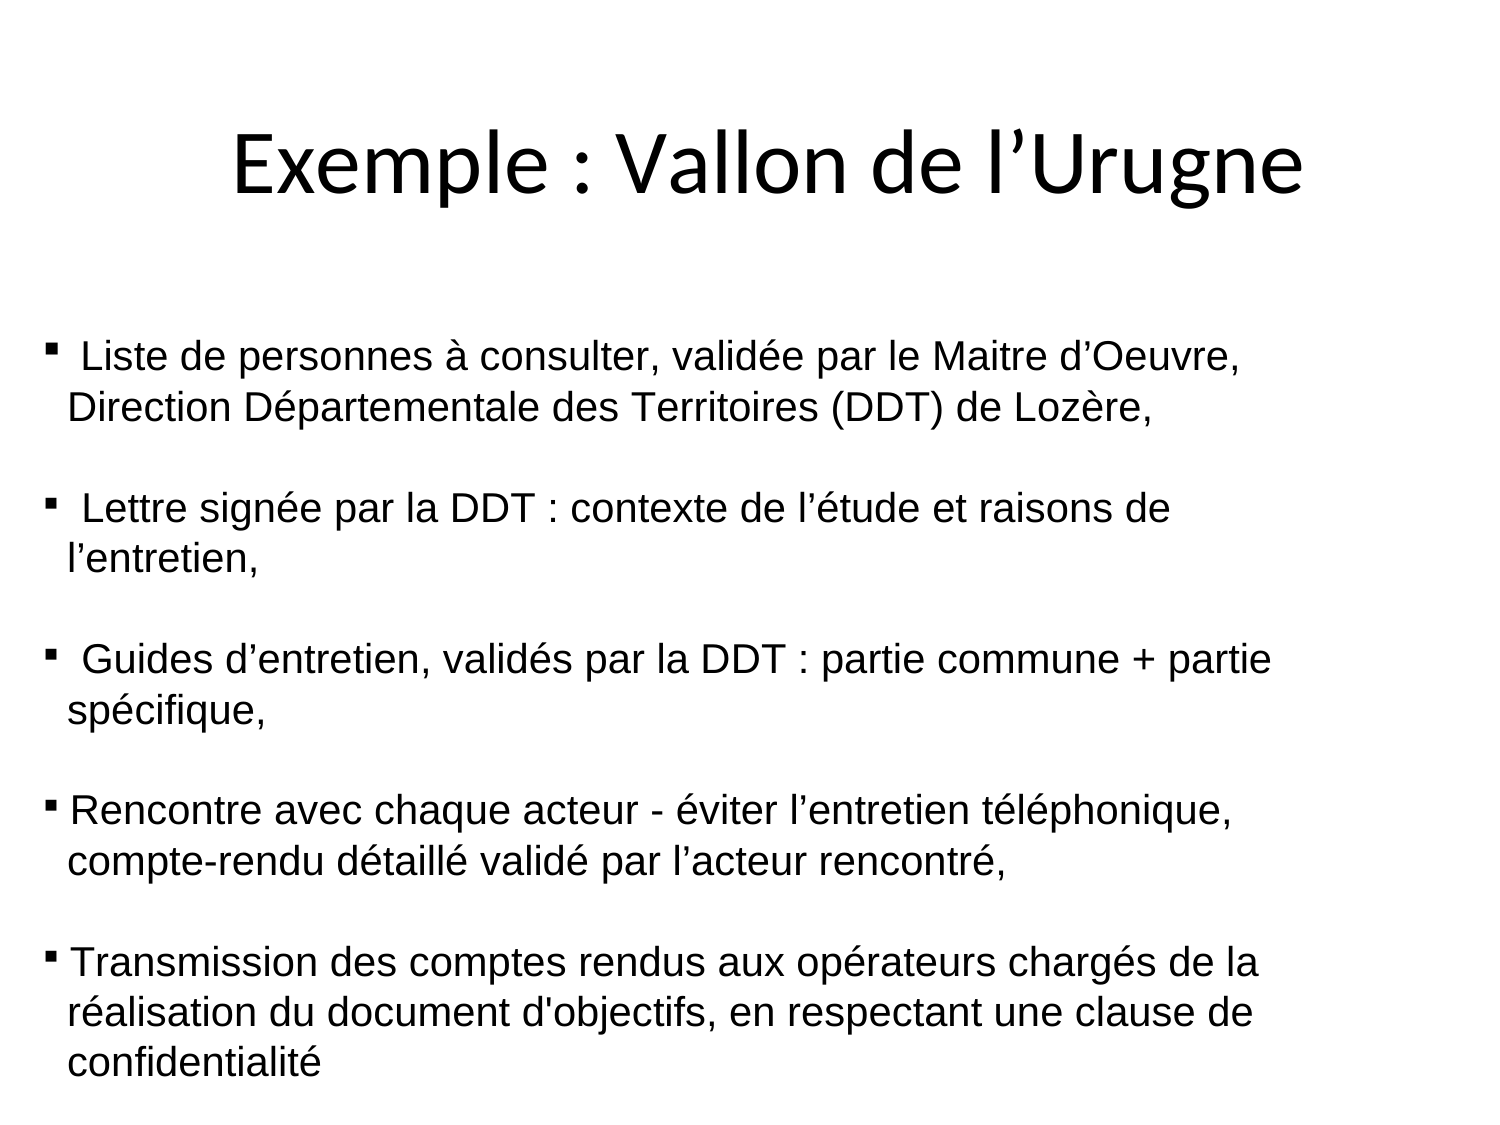

# Exemple : Vallon de l’Urugne
 Liste de personnes à consulter, validée par le Maitre d’Oeuvre,
 Direction Départementale des Territoires (DDT) de Lozère,
 Lettre signée par la DDT : contexte de l’étude et raisons de
 l’entretien,
 Guides d’entretien, validés par la DDT : partie commune + partie
 spécifique,
 Rencontre avec chaque acteur - éviter l’entretien téléphonique,
 compte-rendu détaillé validé par l’acteur rencontré,
 Transmission des comptes rendus aux opérateurs chargés de la
 réalisation du document d'objectifs, en respectant une clause de
 confidentialité